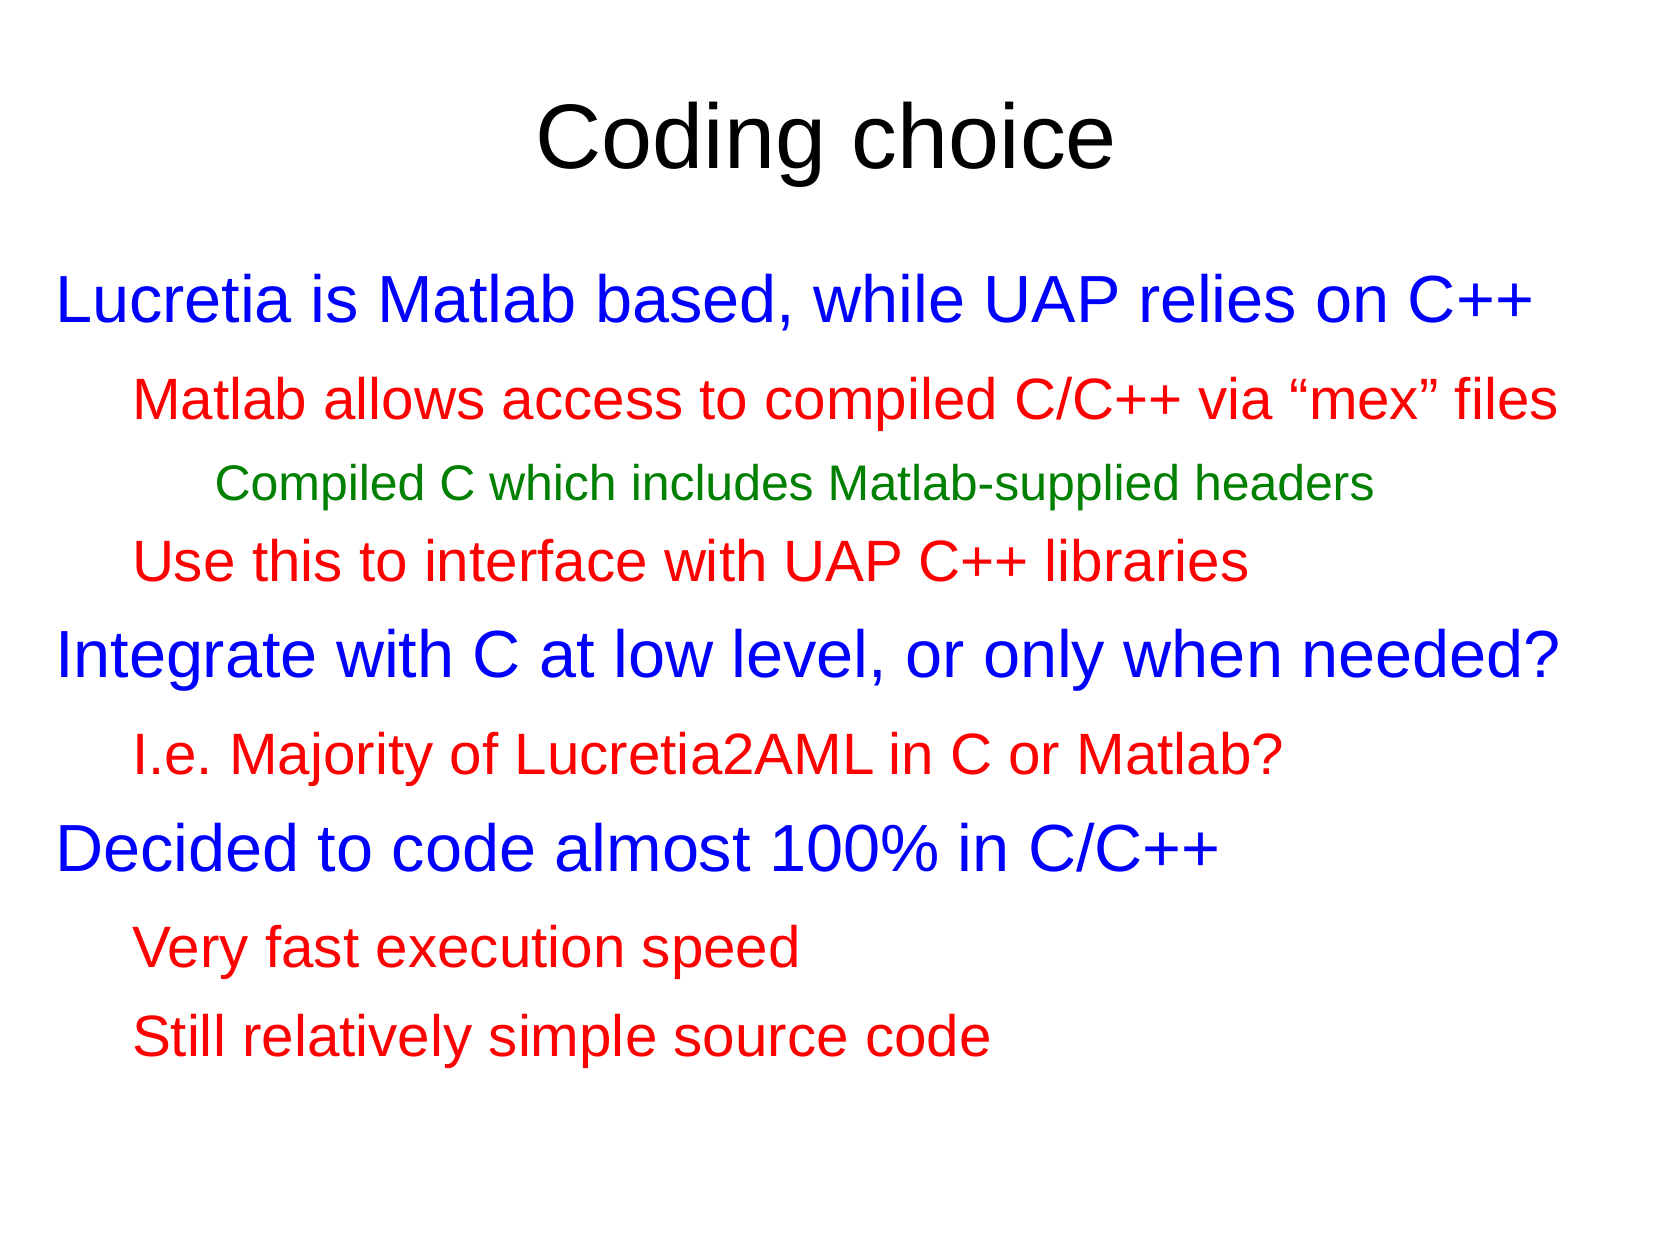

# Coding choice
Lucretia is Matlab based, while UAP relies on C++
Matlab allows access to compiled C/C++ via “mex” files
Compiled C which includes Matlab-supplied headers
Use this to interface with UAP C++ libraries
Integrate with C at low level, or only when needed?
I.e. Majority of Lucretia2AML in C or Matlab?
Decided to code almost 100% in C/C++
Very fast execution speed
Still relatively simple source code